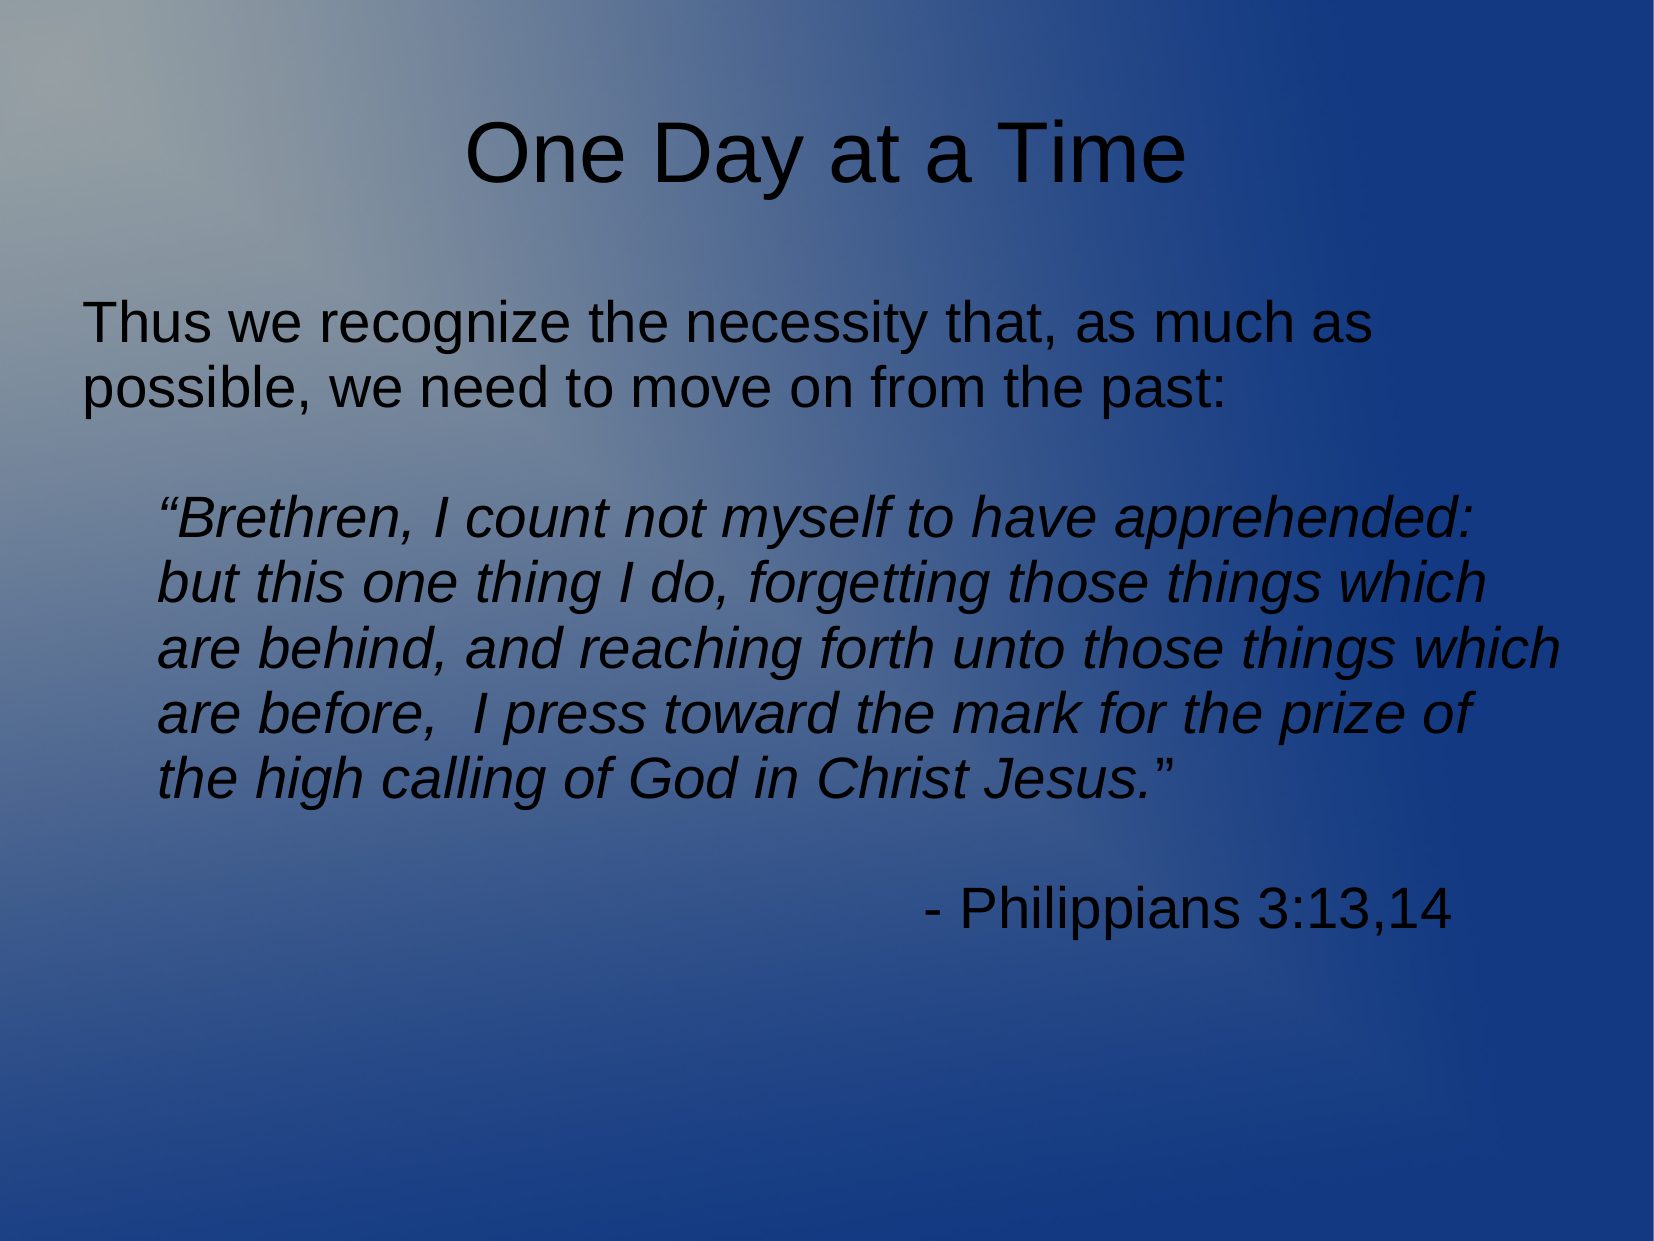

# One Day at a Time
Thus we recognize the necessity that, as much as possible, we need to move on from the past:
	“Brethren, I count not myself to have apprehended: 		but this one thing I do, forgetting those things which 		are behind, and reaching forth unto those things which 	are before, I press toward the mark for the prize of 		the high calling of God in Christ Jesus.”
											 - Philippians 3:13,14